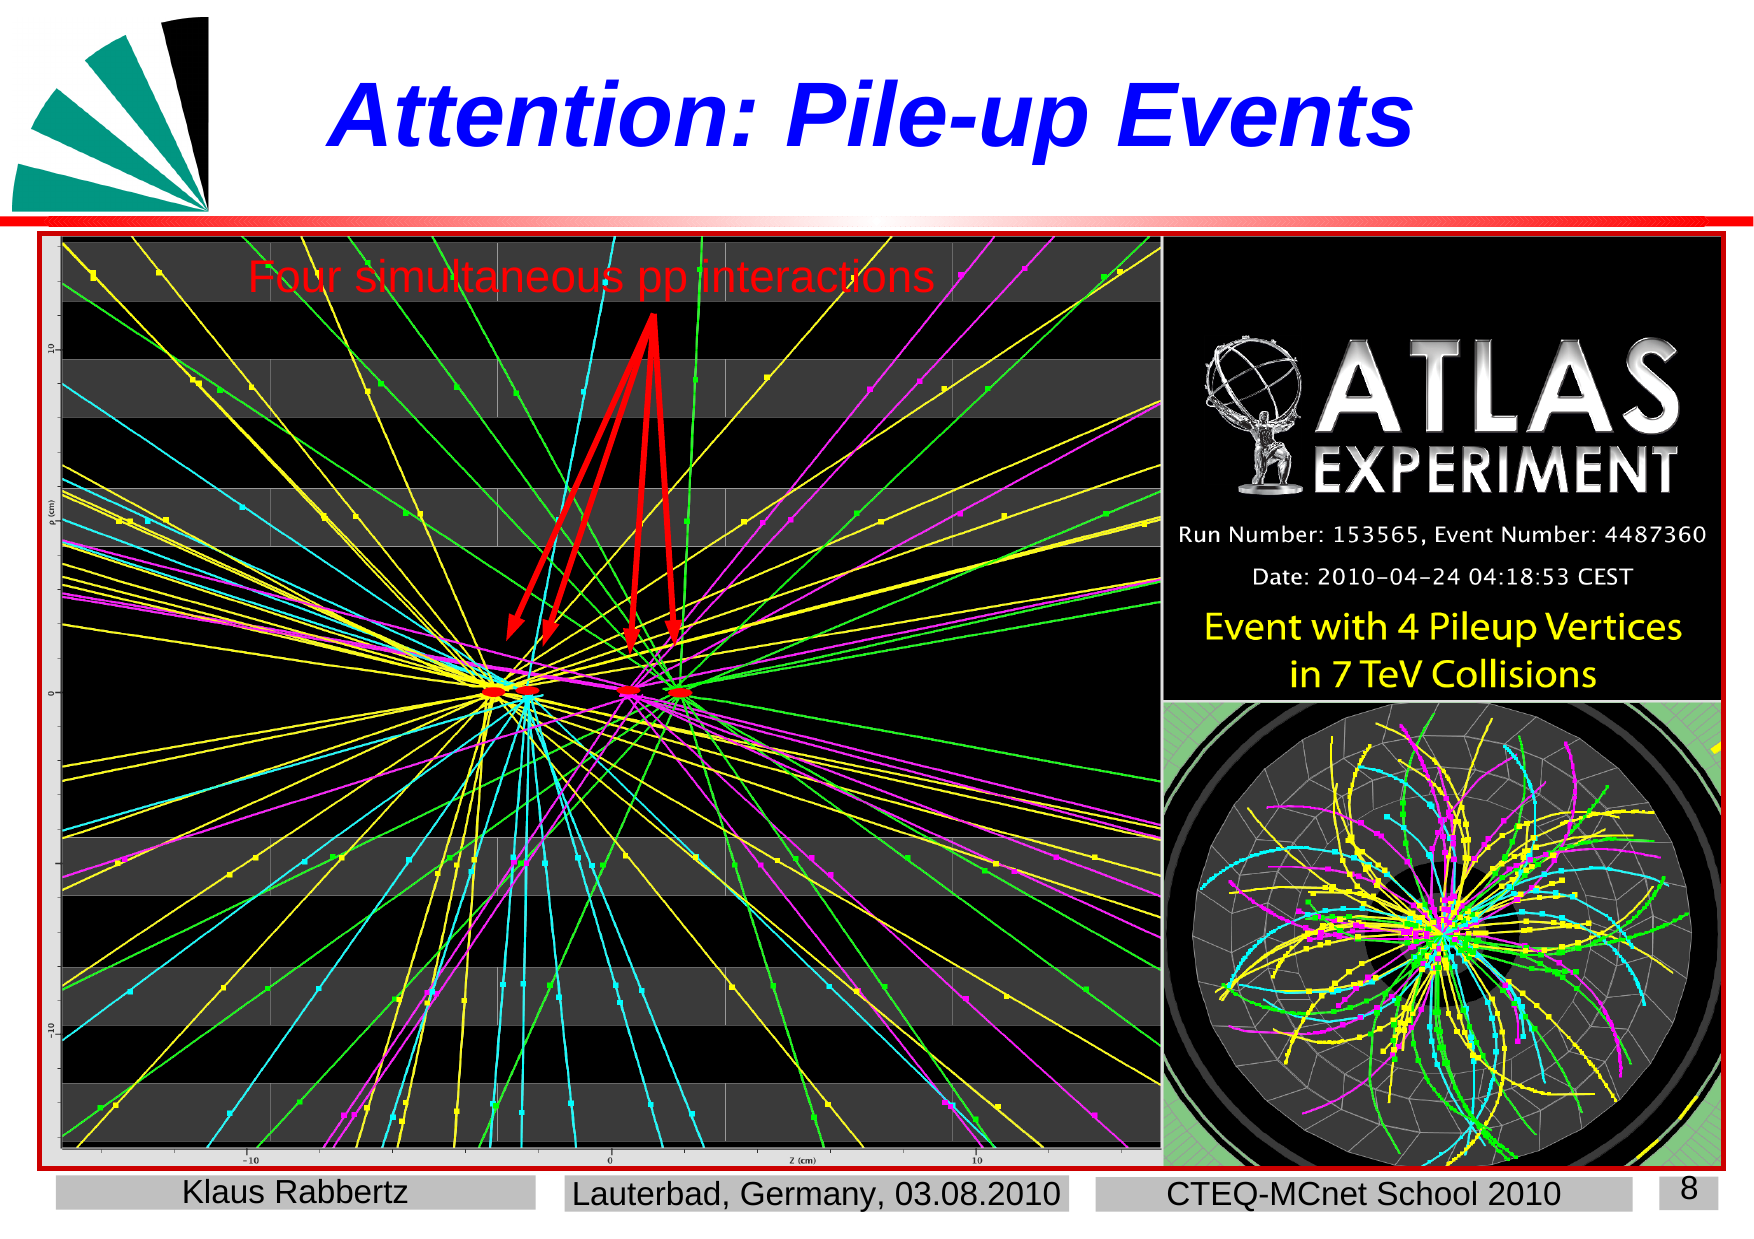

# Attention: Pile-up Events
Four simultaneous pp interactions